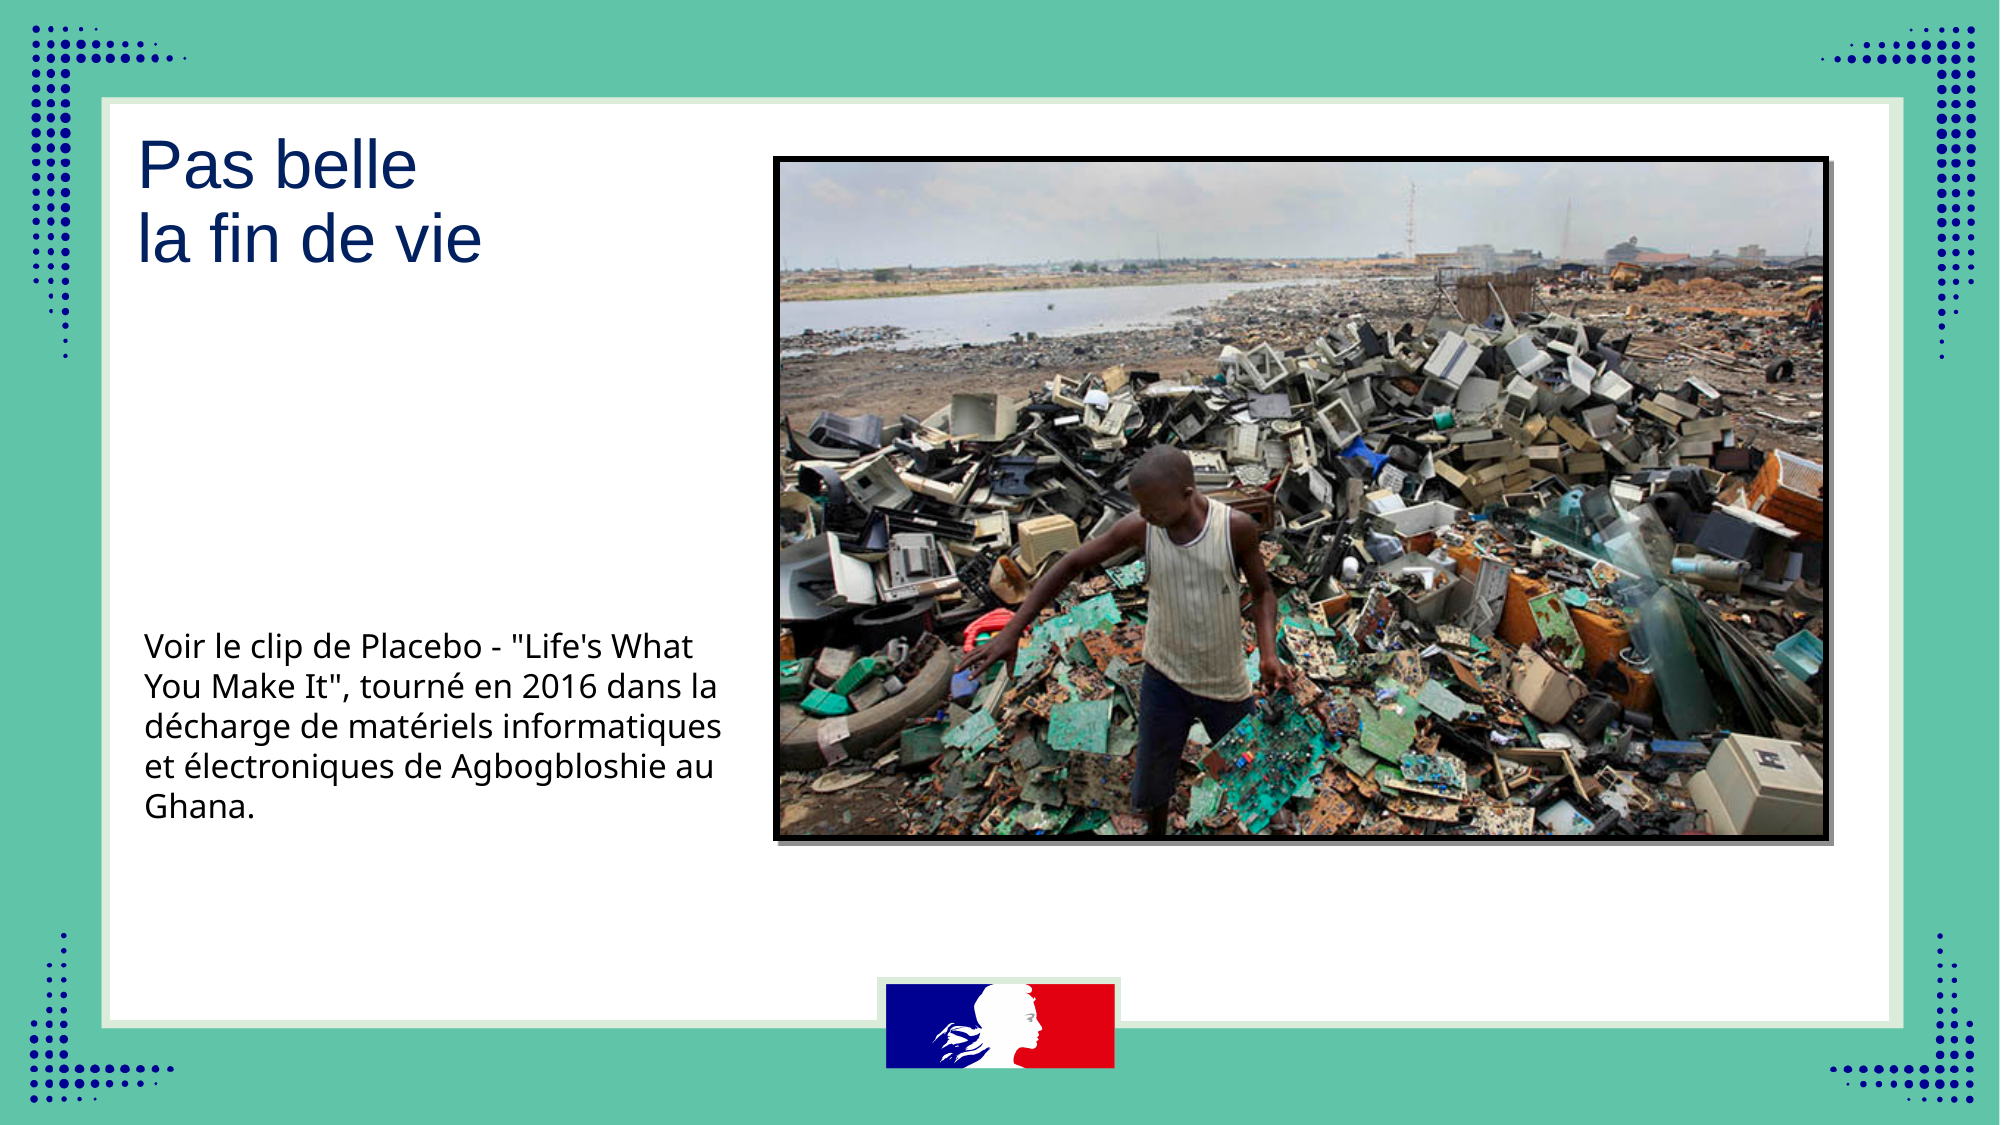

# Pas belle la fin de vie
Voir le clip de Placebo - "Life's What You Make It", tourné en 2016 dans la décharge de matériels informatiques et électroniques de Agbogbloshie au Ghana.